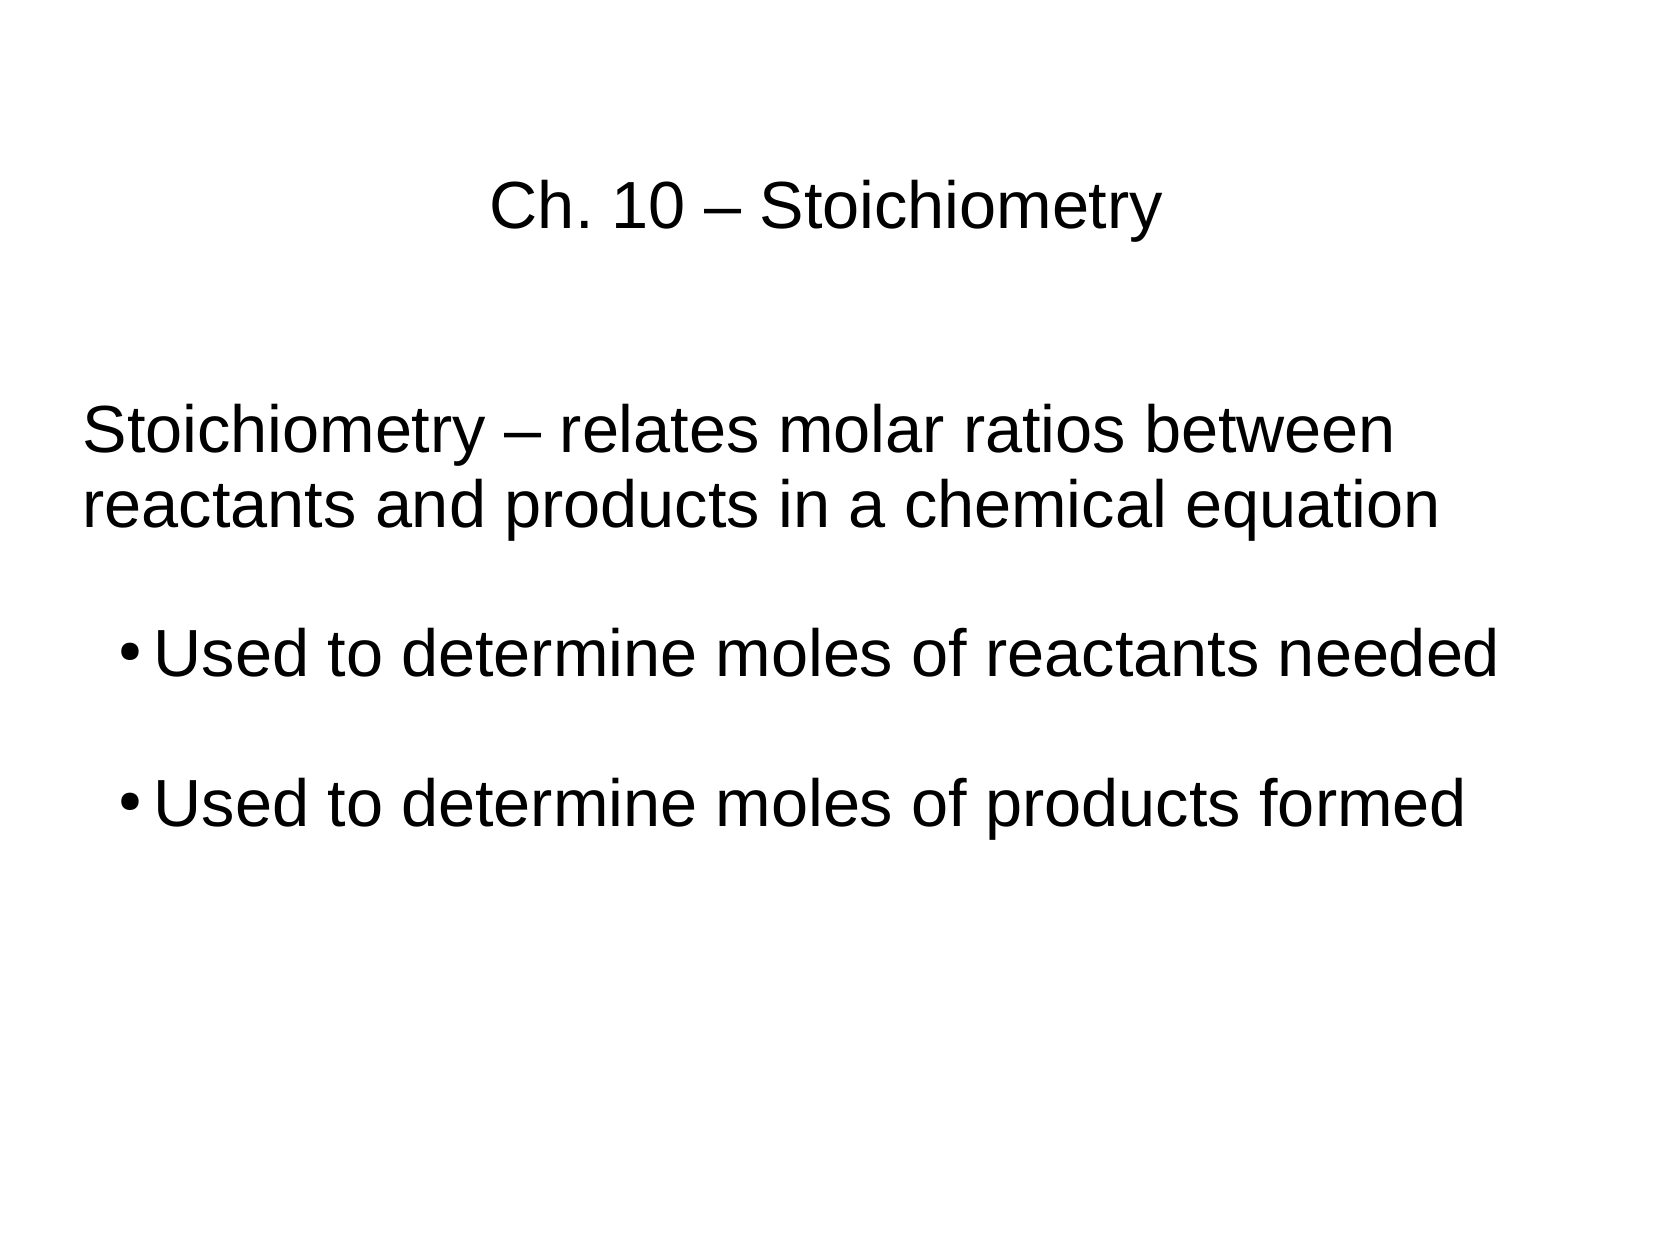

# Ch. 10 – Stoichiometry
Stoichiometry – relates molar ratios between reactants and products in a chemical equation
Used to determine moles of reactants needed
Used to determine moles of products formed